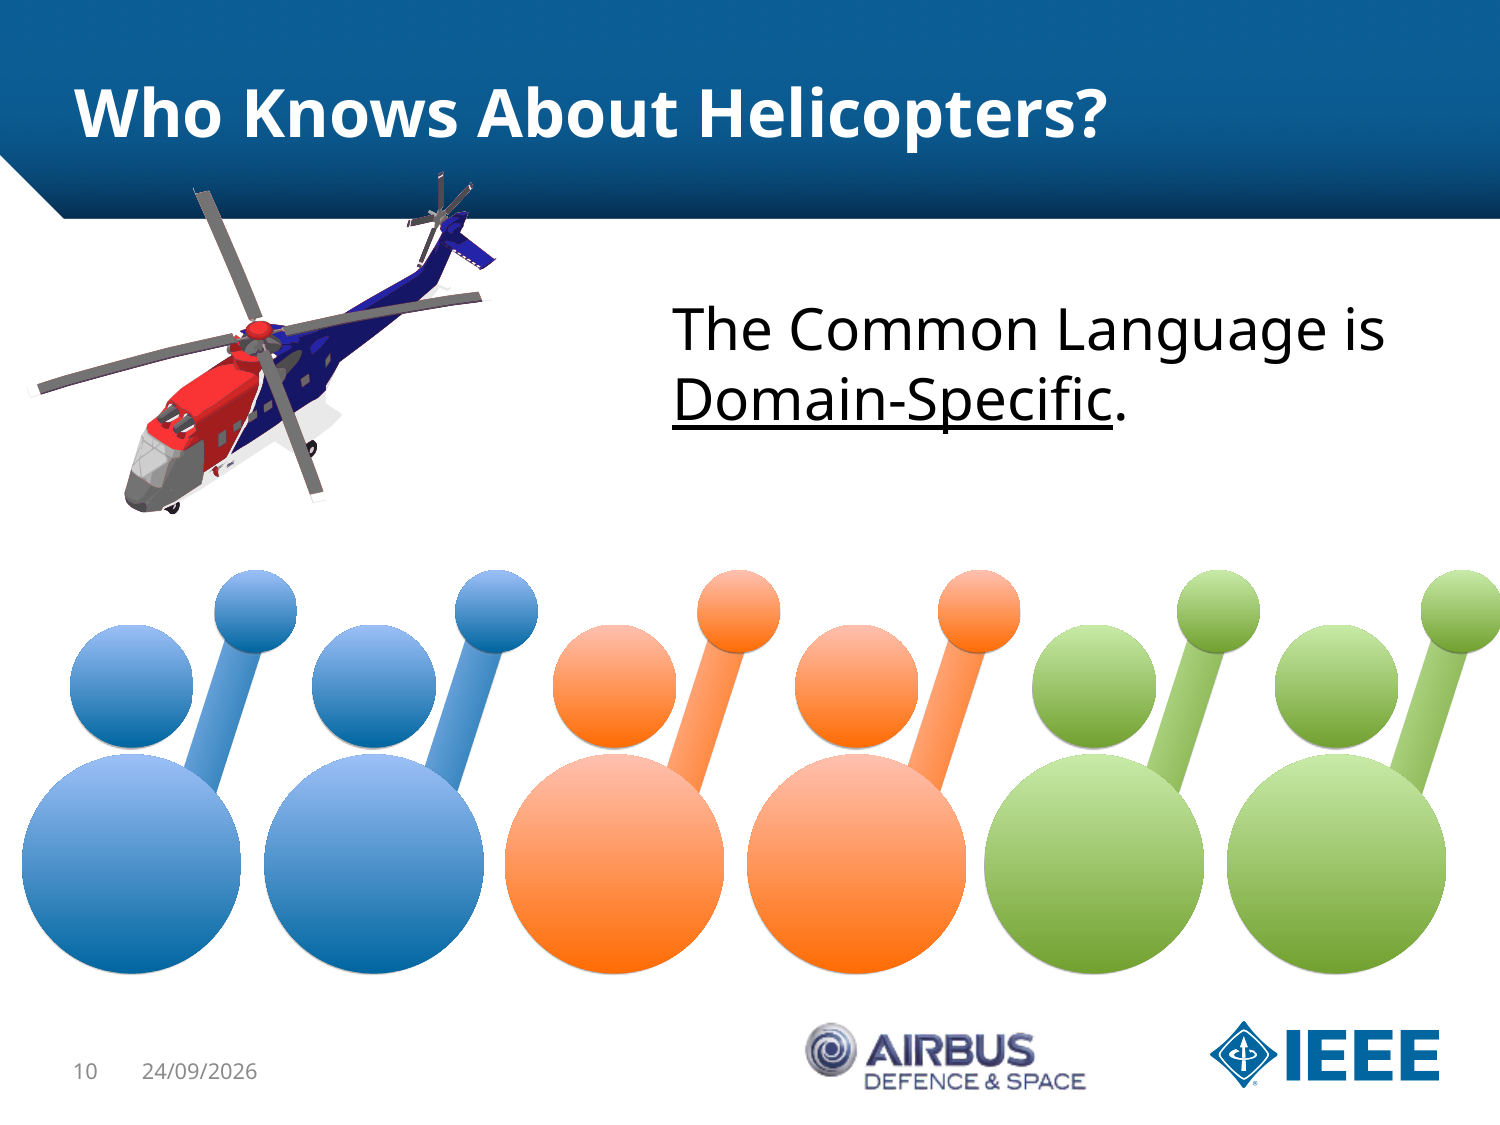

# Who Knows About Helicopters?
The Common Language is Domain-Specific.